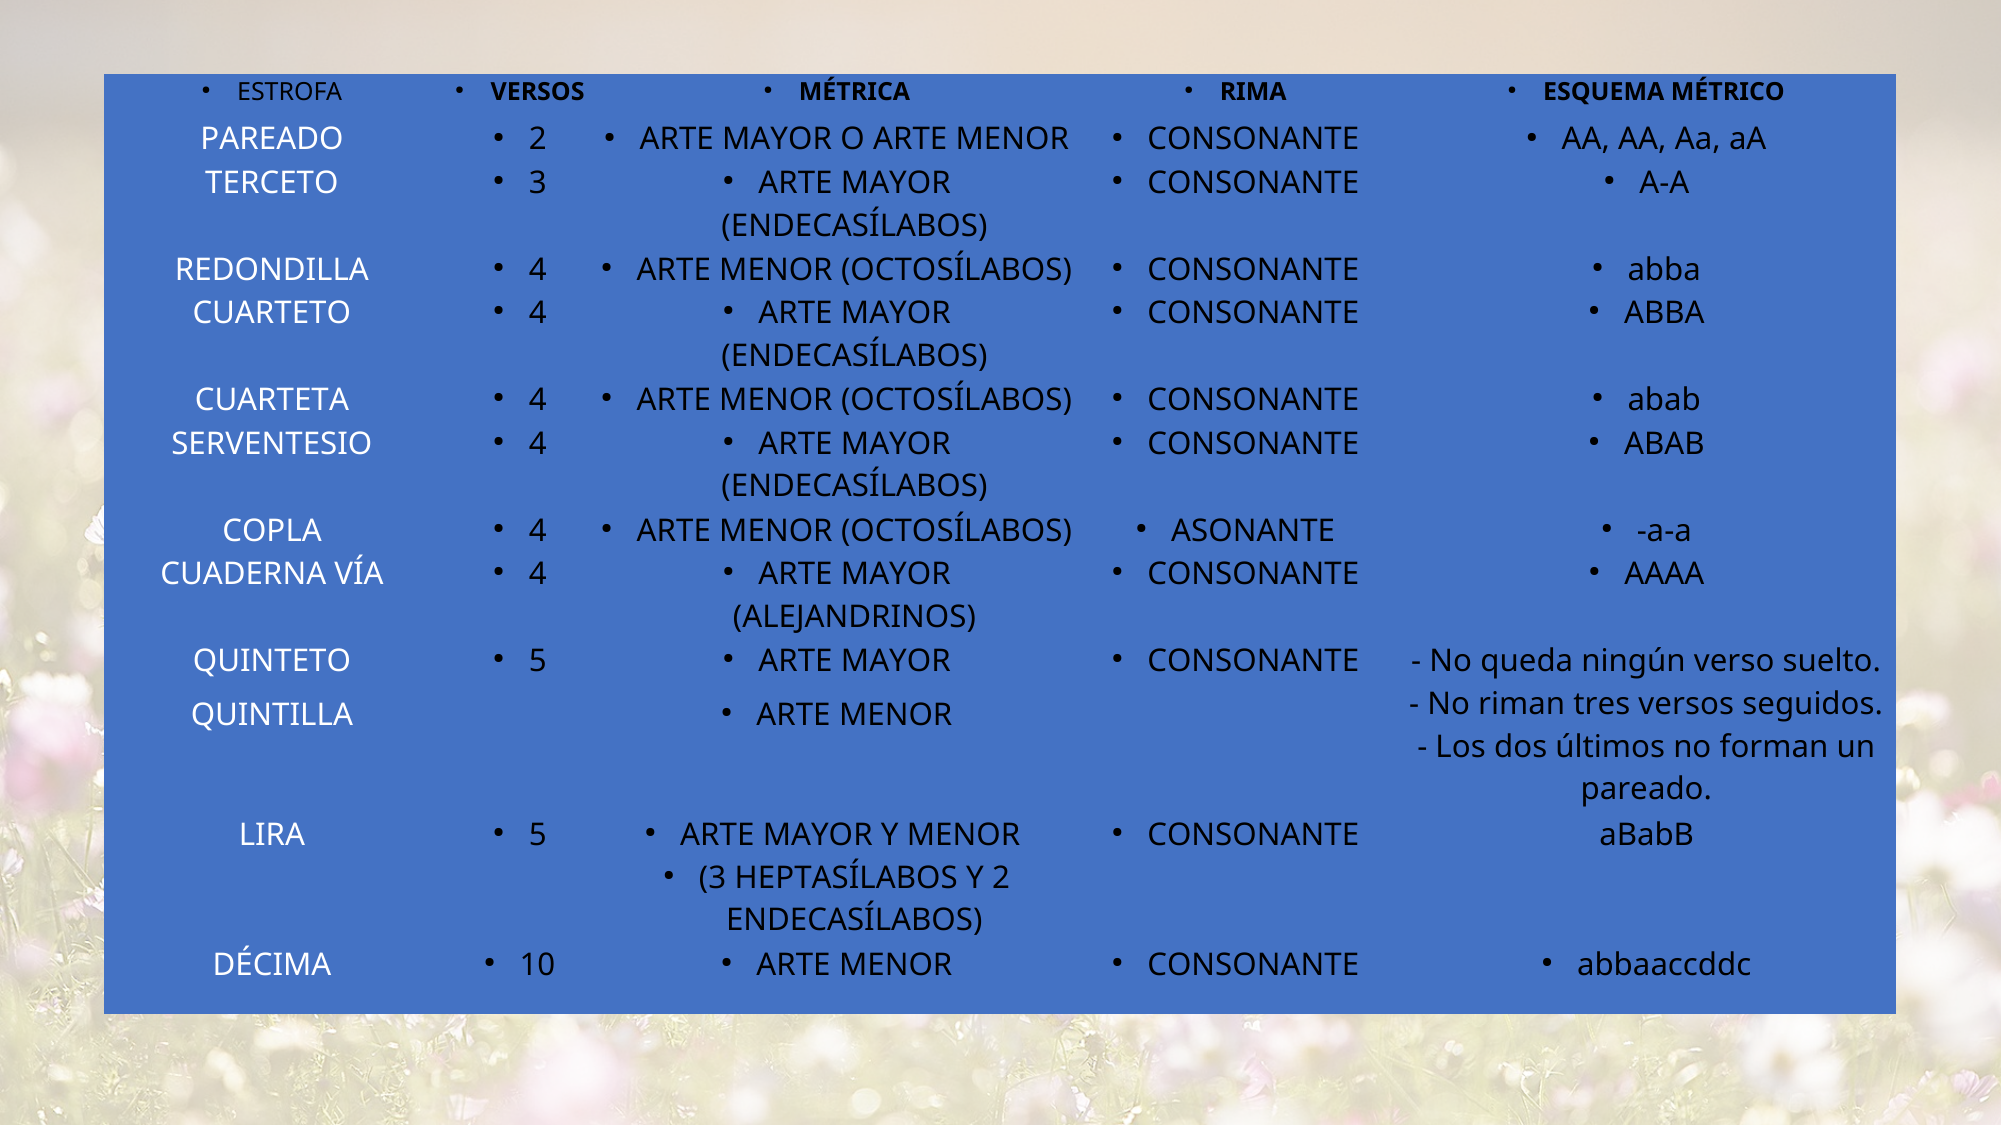

| ESTROFA | VERSOS | MÉTRICA | RIMA | ESQUEMA MÉTRICO |
| --- | --- | --- | --- | --- |
| PAREADO | 2 | ARTE MAYOR O ARTE MENOR | CONSONANTE | AA, AA, Aa, aA |
| TERCETO | 3 | ARTE MAYOR (ENDECASÍLABOS) | CONSONANTE | A-A |
| REDONDILLA | 4 | ARTE MENOR (OCTOSÍLABOS) | CONSONANTE | abba |
| CUARTETO | 4 | ARTE MAYOR (ENDECASÍLABOS) | CONSONANTE | ABBA |
| CUARTETA | 4 | ARTE MENOR (OCTOSÍLABOS) | CONSONANTE | abab |
| SERVENTESIO | 4 | ARTE MAYOR (ENDECASÍLABOS) | CONSONANTE | ABAB |
| COPLA | 4 | ARTE MENOR (OCTOSÍLABOS) | ASONANTE | -a-a |
| CUADERNA VÍA | 4 | ARTE MAYOR (ALEJANDRINOS) | CONSONANTE | AAAA |
| QUINTETO | 5 | ARTE MAYOR | CONSONANTE | - No queda ningún verso suelto. - No riman tres versos seguidos. - Los dos últimos no forman un pareado. |
| QUINTILLA | | ARTE MENOR | | |
| LIRA | 5 | ARTE MAYOR Y MENOR (3 HEPTASÍLABOS Y 2 ENDECASÍLABOS) | CONSONANTE | aBabB |
| DÉCIMA | 10 | ARTE MENOR | CONSONANTE | abbaaccddc |